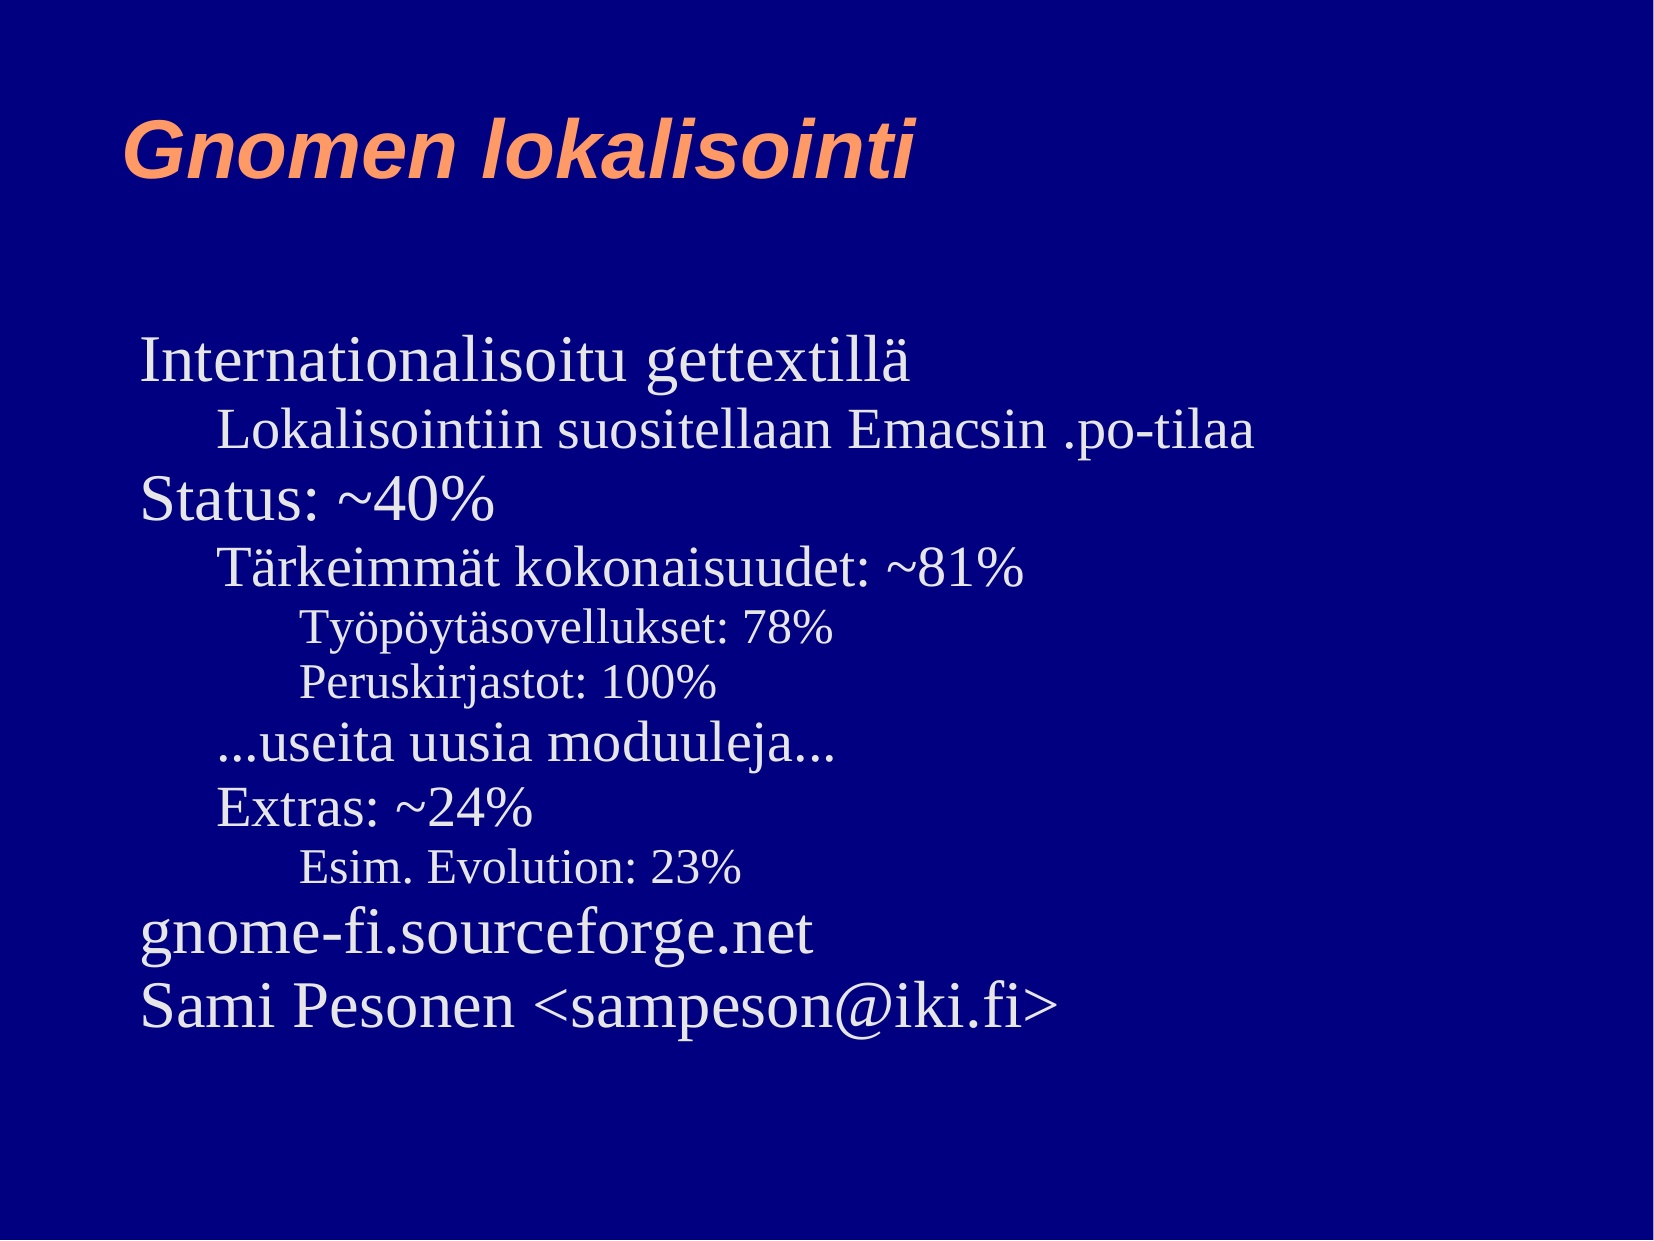

# Gnomen lokalisointi
Internationalisoitu gettextillä
Lokalisointiin suositellaan Emacsin .po-tilaa
Status: ~40%
Tärkeimmät kokonaisuudet: ~81%
Työpöytäsovellukset: 78%
Peruskirjastot: 100%
...useita uusia moduuleja...
Extras: ~24%
Esim. Evolution: 23%
gnome-fi.sourceforge.net
Sami Pesonen <sampeson@iki.fi>